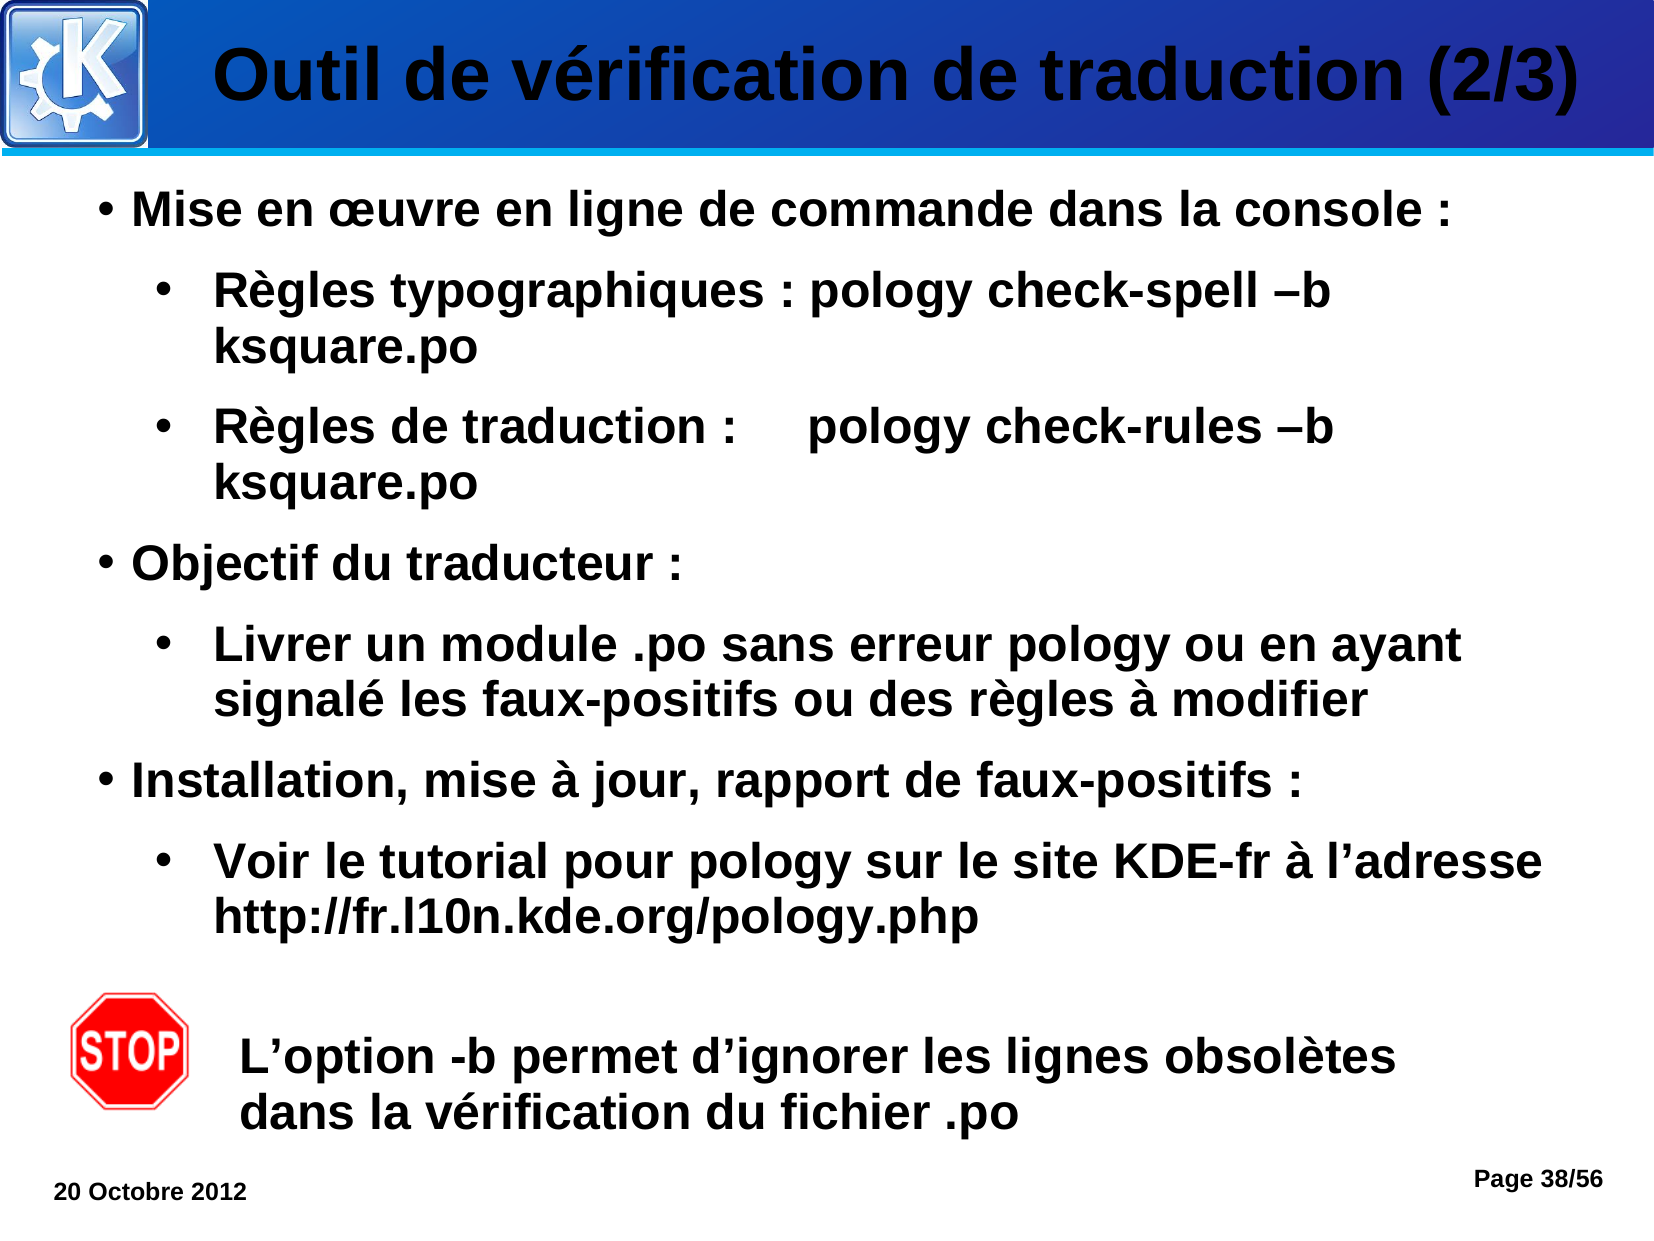

Outil de vérification de traduction (2/3)
Mise en œuvre en ligne de commande dans la console :
Règles typographiques : pology check-spell –b ksquare.po
Règles de traduction : pology check-rules –b ksquare.po
Objectif du traducteur :
Livrer un module .po sans erreur pology ou en ayant signalé les faux-positifs ou des règles à modifier
Installation, mise à jour, rapport de faux-positifs :
Voir le tutorial pour pology sur le site KDE-fr à l’adresse http://fr.l10n.kde.org/pology.php
L’option -b permet d’ignorer les lignes obsolètes dans la vérification du fichier .po